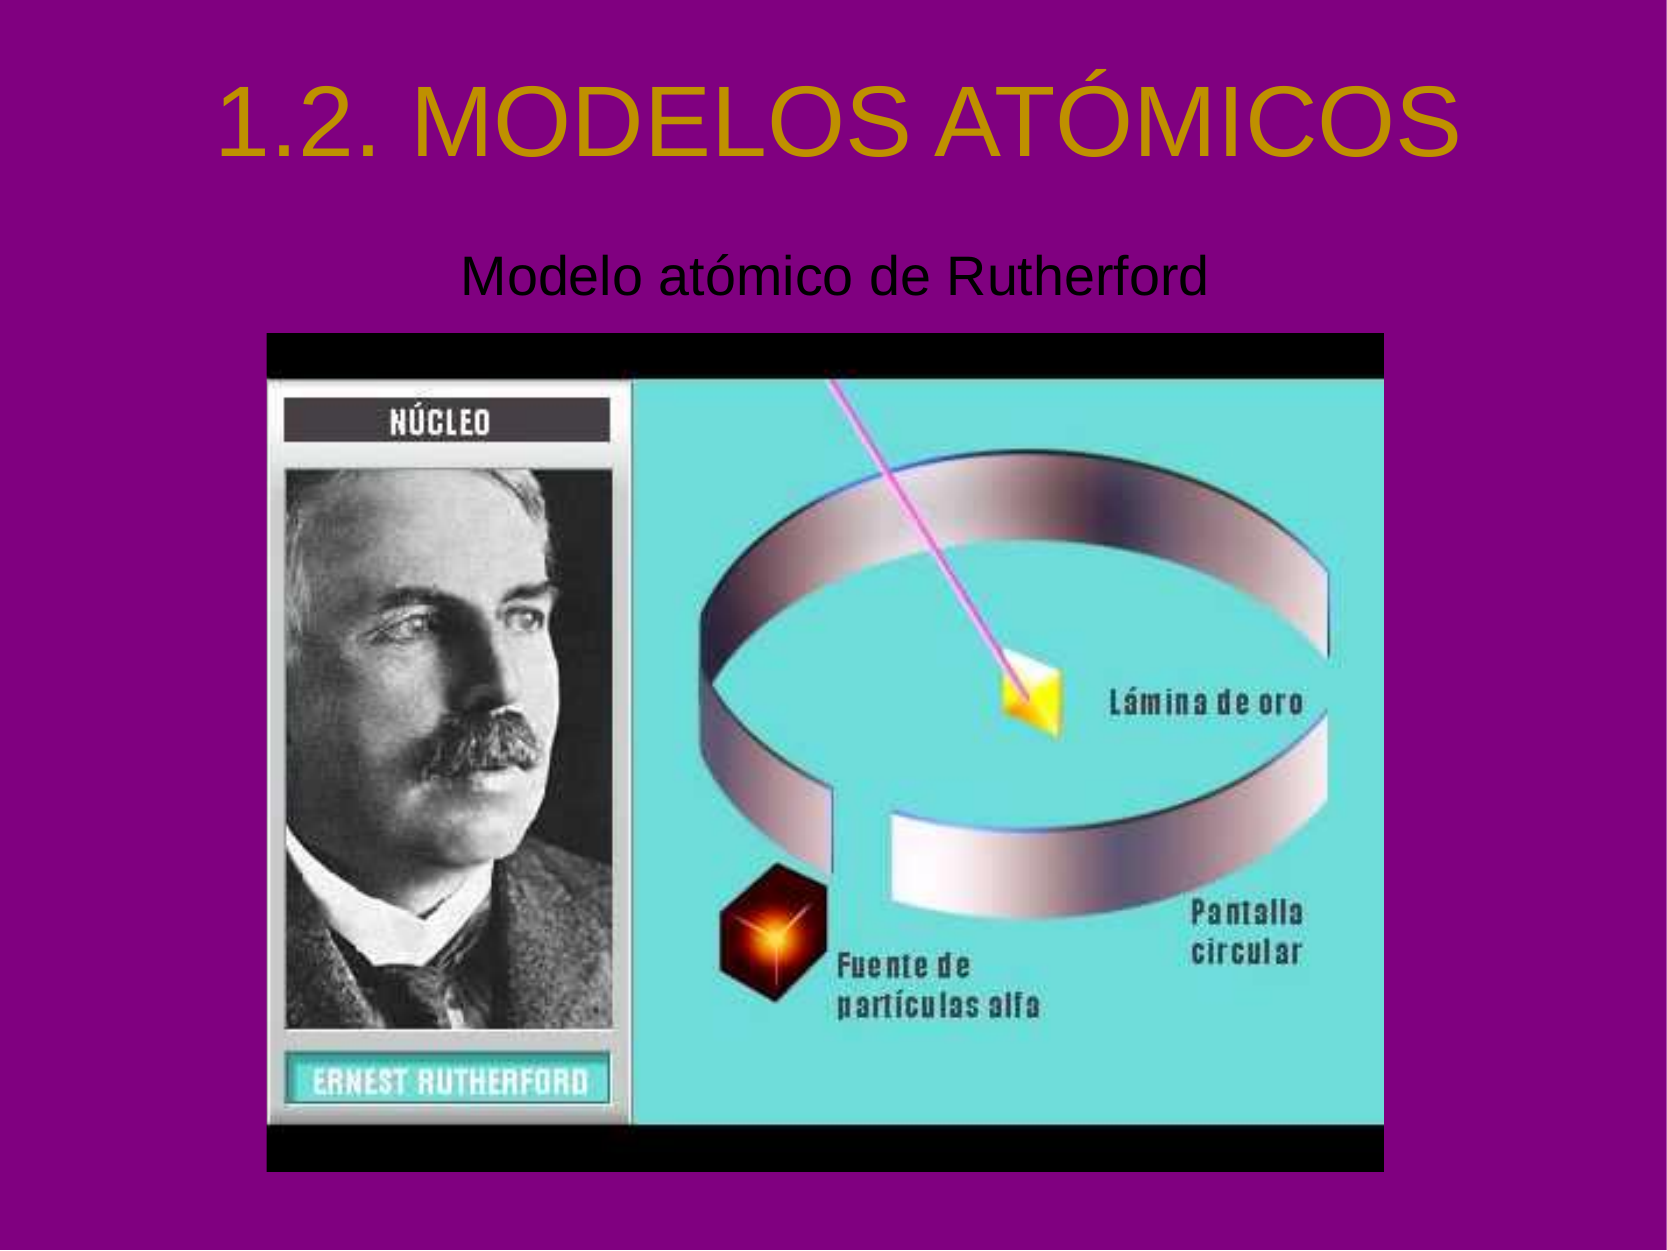

# 1.2. MODELOS ATÓMICOS
Modelo atómico de Rutherford